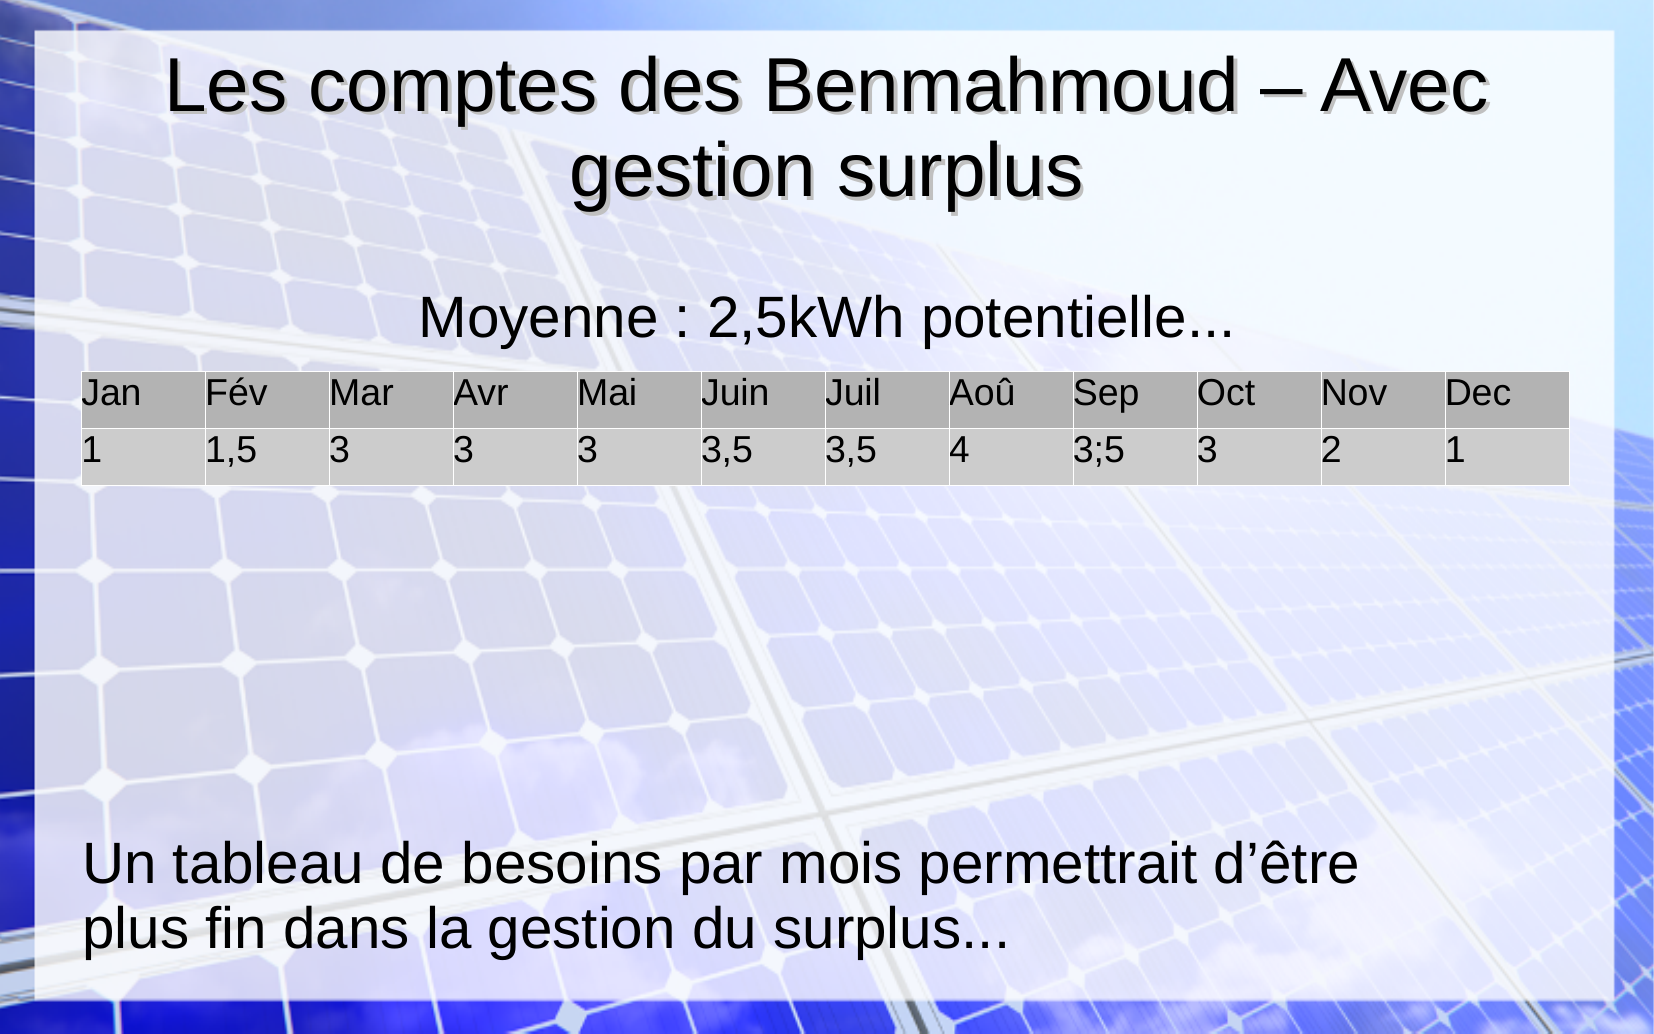

# Les comptes des Benmahmoud – Avec gestion surplus
Moyenne : 2,5kWh potentielle...
| Jan | Fév | Mar | Avr | Mai | Juin | Juil | Aoû | Sep | Oct | Nov | Dec |
| --- | --- | --- | --- | --- | --- | --- | --- | --- | --- | --- | --- |
| 1 | 1,5 | 3 | 3 | 3 | 3,5 | 3,5 | 4 | 3;5 | 3 | 2 | 1 |
Un tableau de besoins par mois permettrait d’être
plus fin dans la gestion du surplus...